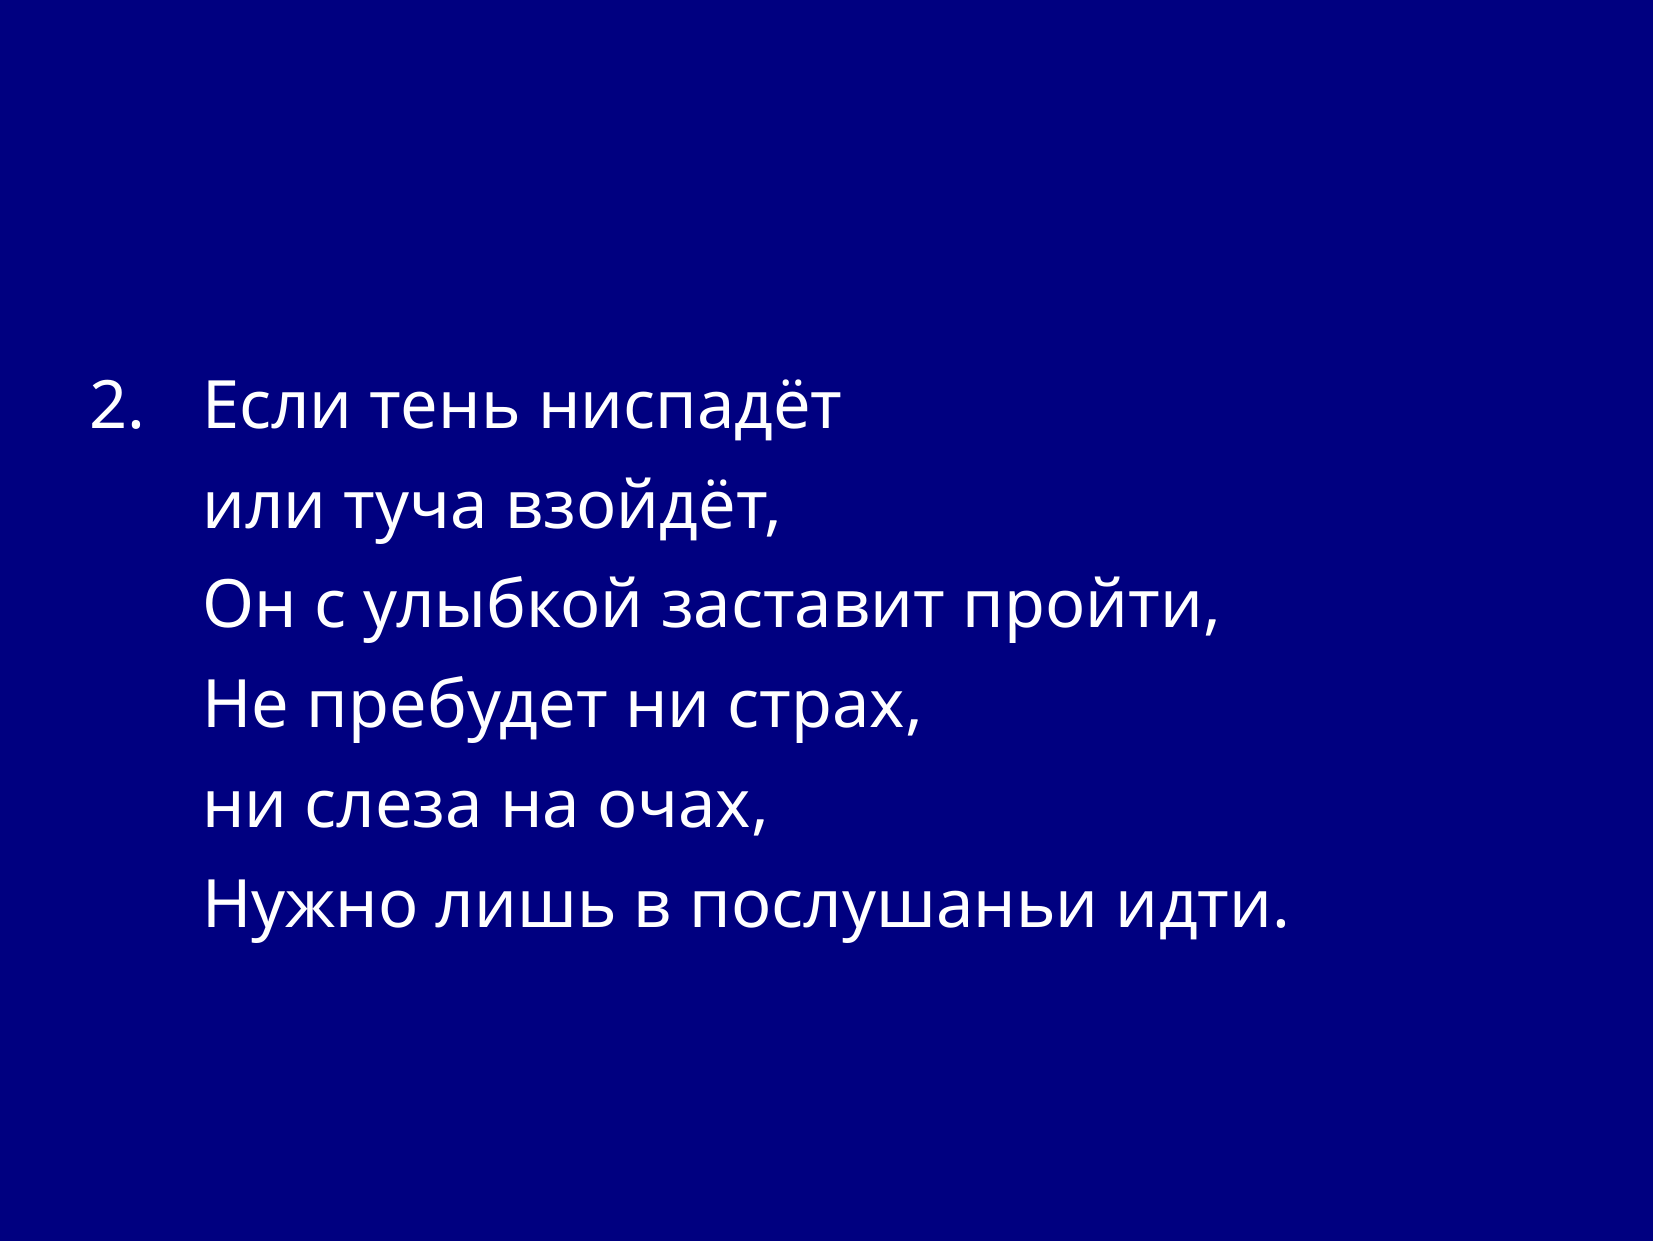

2.	Если тень ниспадёт
	или туча взойдёт,
	Он с улыбкой заставит пройти,
	Не пребудет ни страх,
	ни слеза на очах,
	Нужно лишь в послушаньи идти.